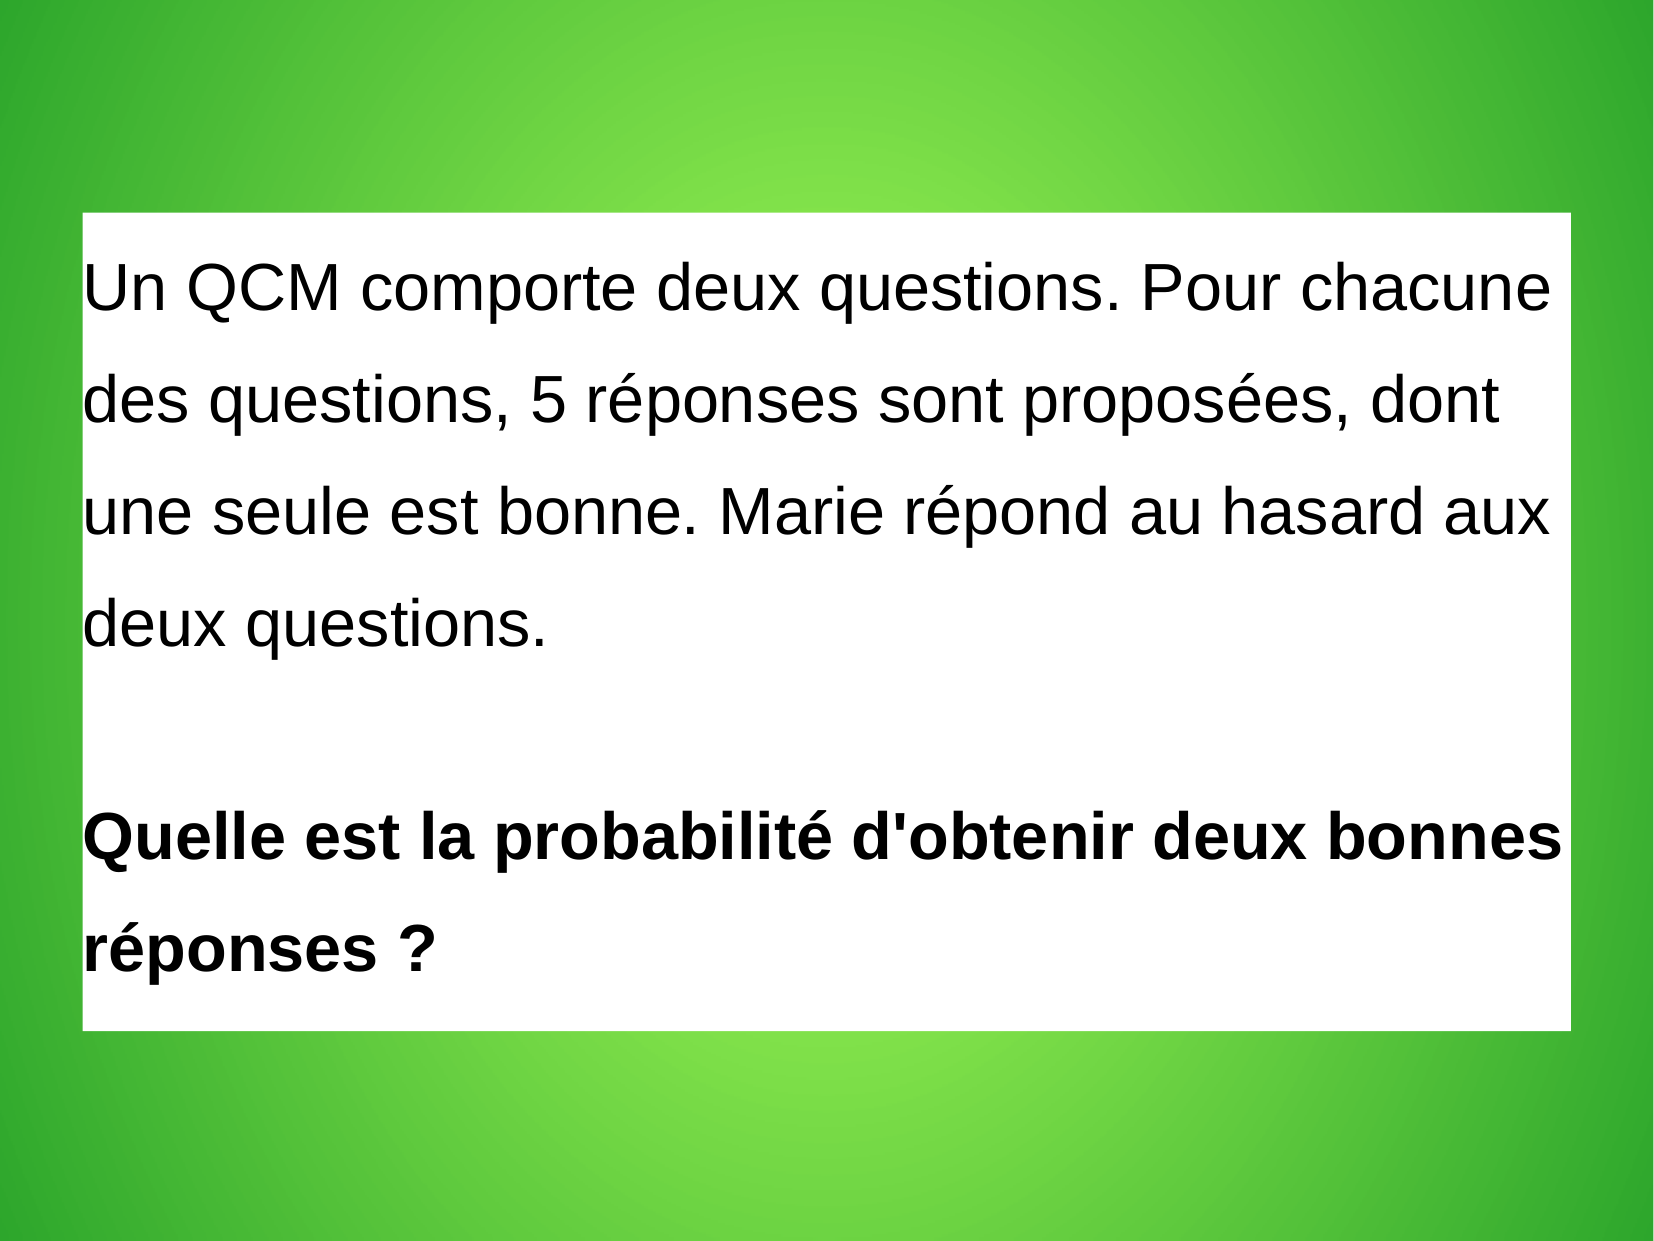

# Un QCM comporte deux questions. Pour chacune des questions, 5 réponses sont proposées, dont une seule est bonne. Marie répond au hasard aux deux questions.
Quelle est la probabilité d'obtenir deux bonnes réponses ?